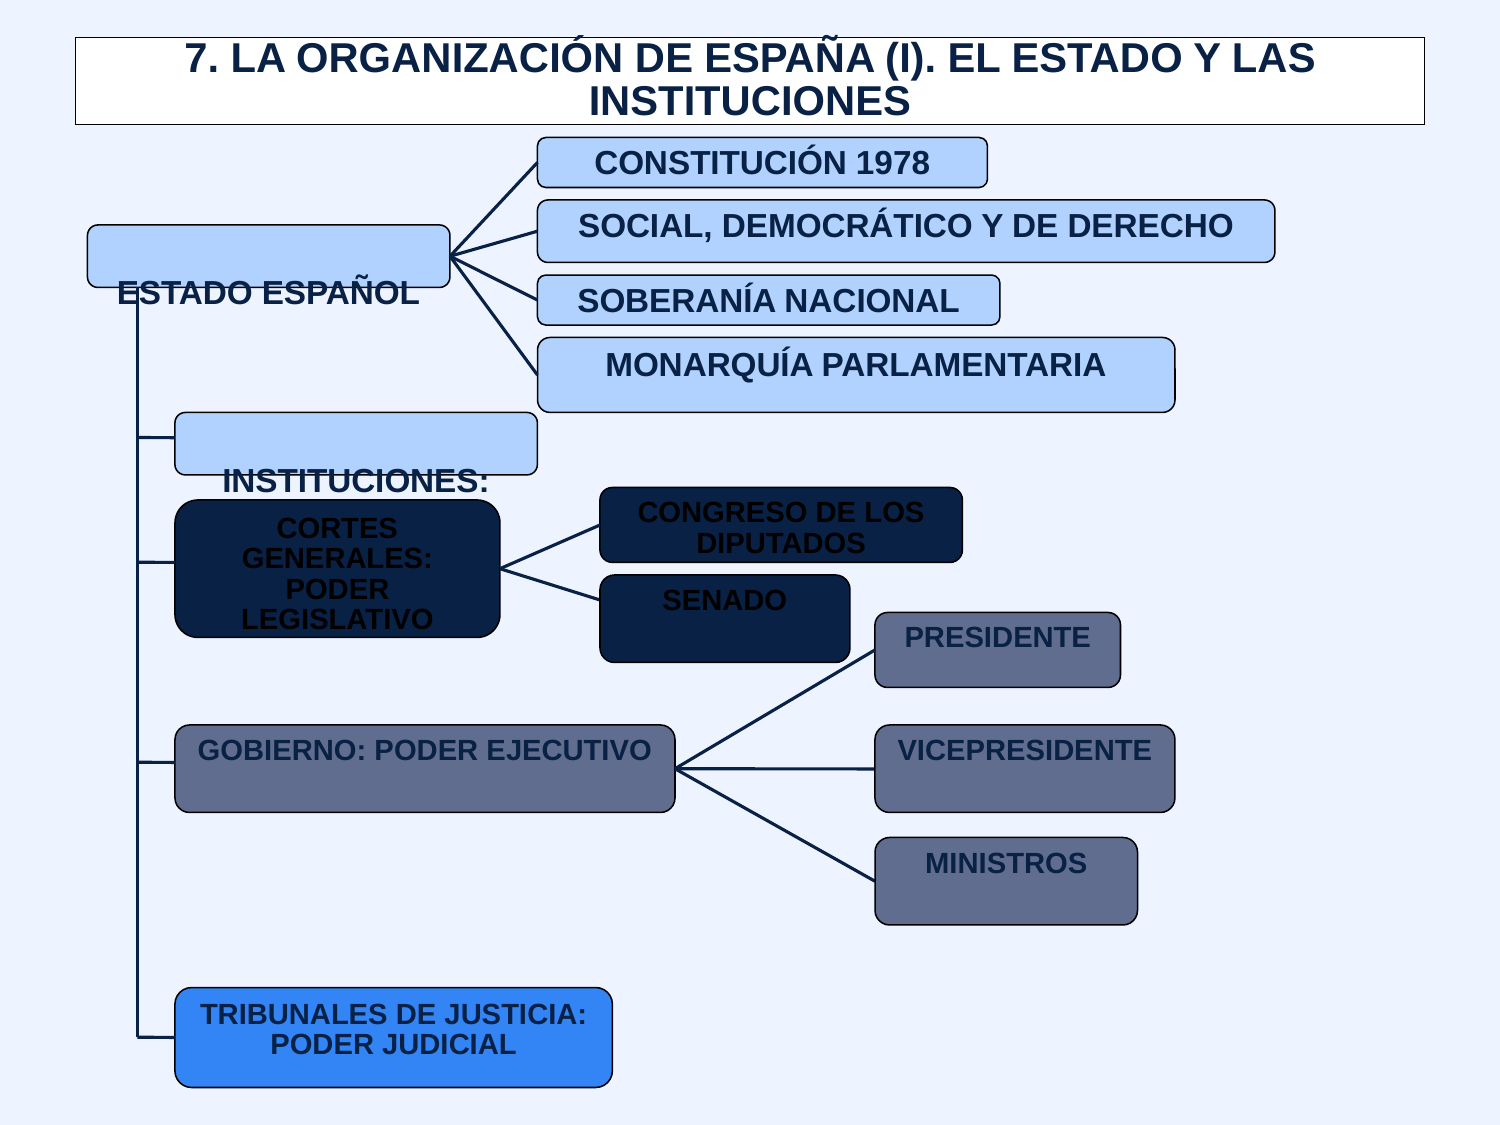

# 7. LA ORGANIZACIÓN DE ESPAÑA (I). EL ESTADO Y LAS INSTITUCIONES
CONSTITUCIÓN 1978
SOCIAL, DEMOCRÁTICO Y DE DERECHO
ESTADO ESPAÑOL
SOBERANÍA NACIONAL
MONARQUÍA PARLAMENTARIA
INSTITUCIONES:
CONGRESO DE LOS DIPUTADOS
CORTES GENERALES: PODER LEGISLATIVO
SENADO
PRESIDENTE
GOBIERNO: PODER EJECUTIVO
VICEPRESIDENTE
MINISTROS
TRIBUNALES DE JUSTICIA: PODER JUDICIAL